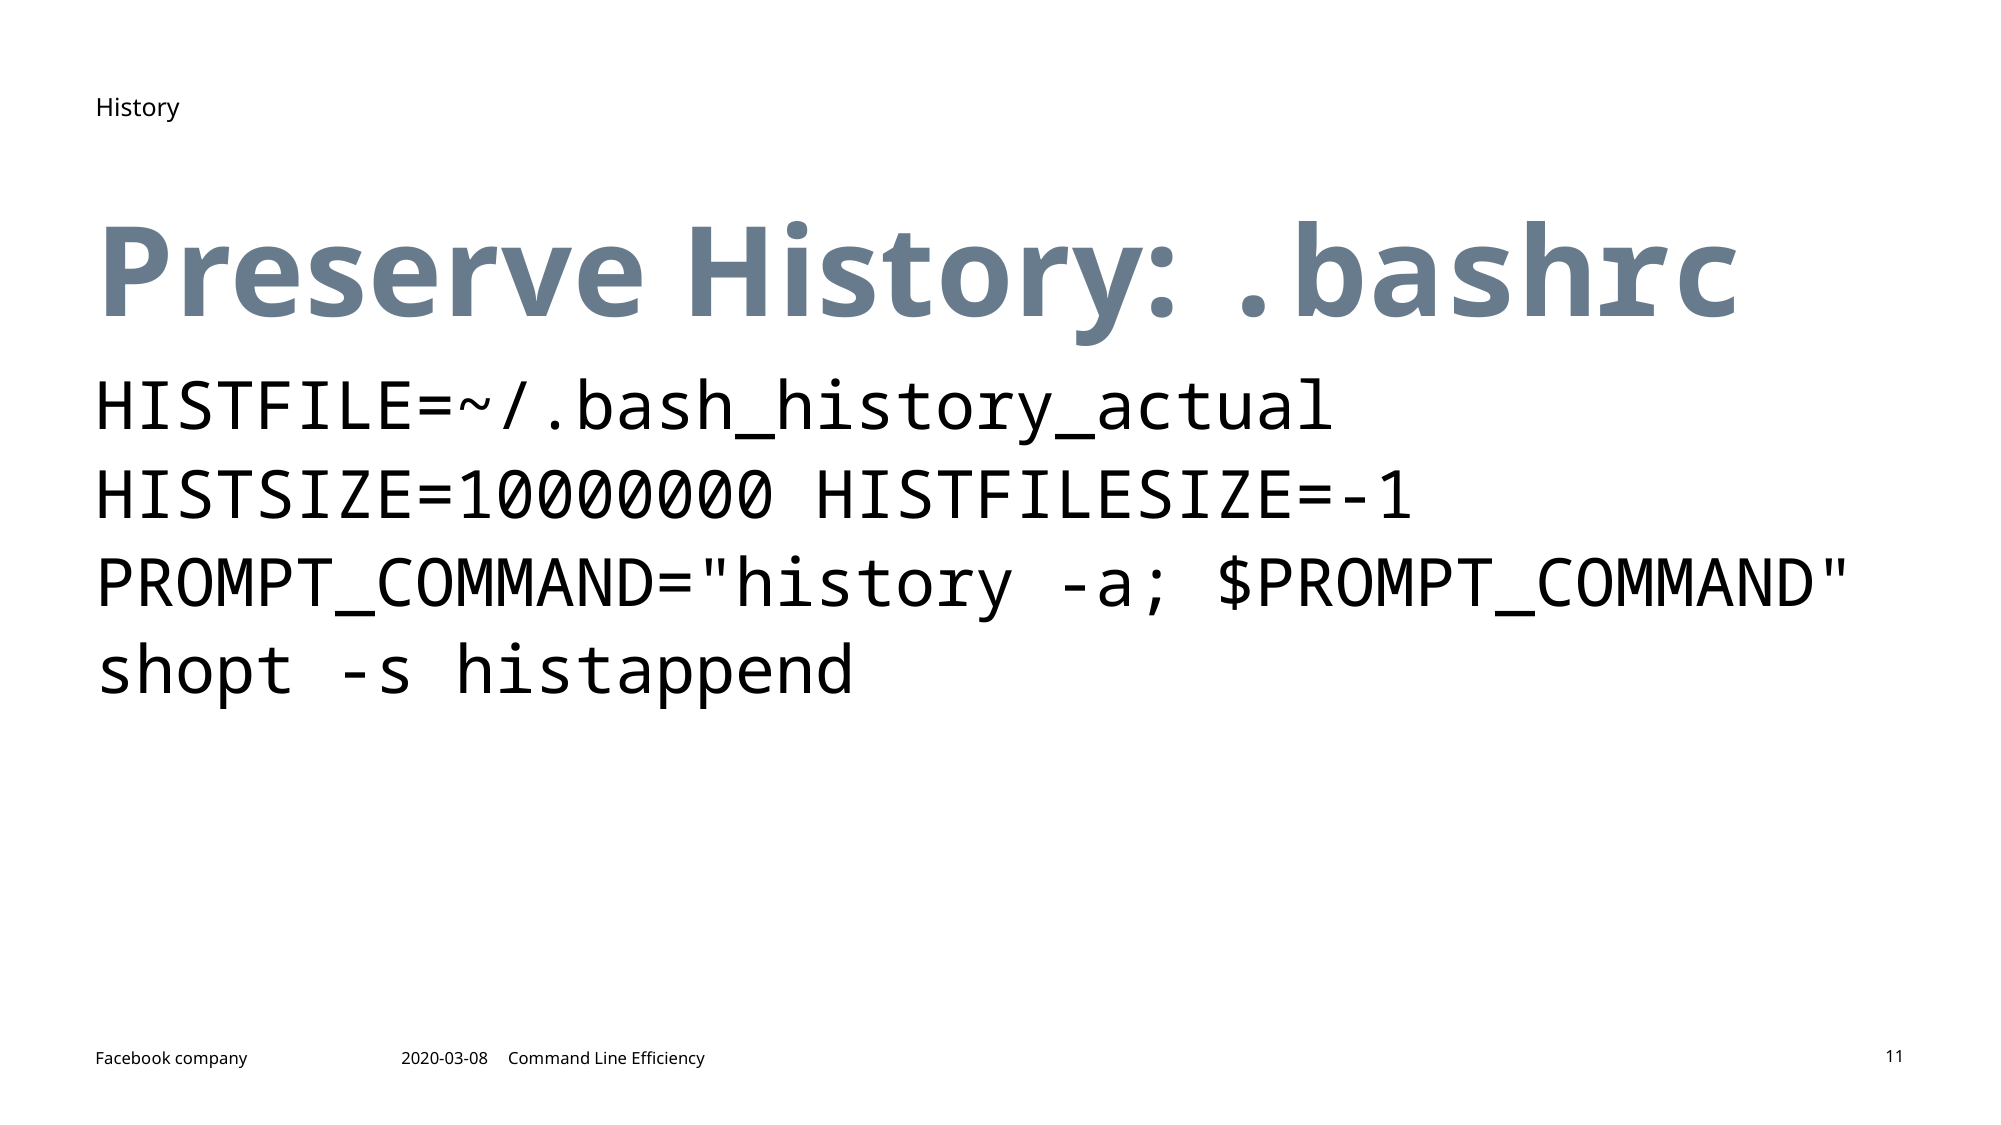

History
Preserve History: .bashrc
# HISTFILE=~/.bash_history_actual HISTSIZE=10000000 HISTFILESIZE=-1 PROMPT_COMMAND="history -a; $PROMPT_COMMAND" shopt -s histappend
2020-03-08
Command Line Efficiency